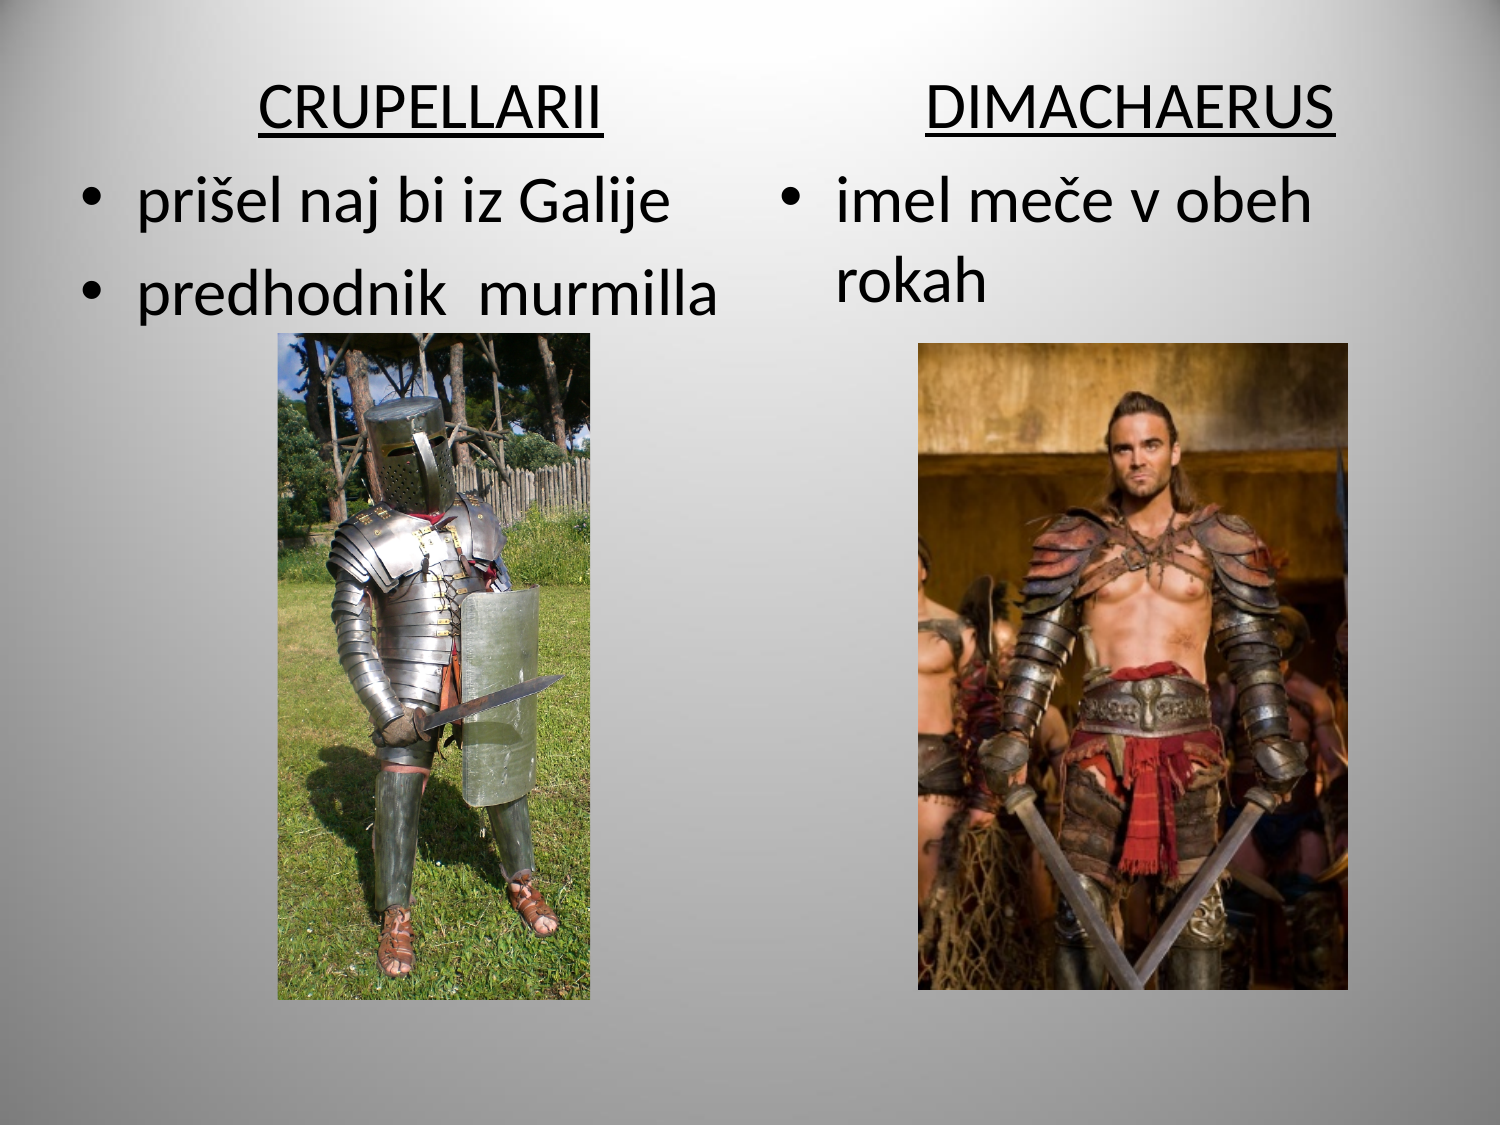

# CRUPELLARII
prišel naj bi iz Galije
predhodnik murmilla
DIMACHAERUS
imel meče v obeh rokah